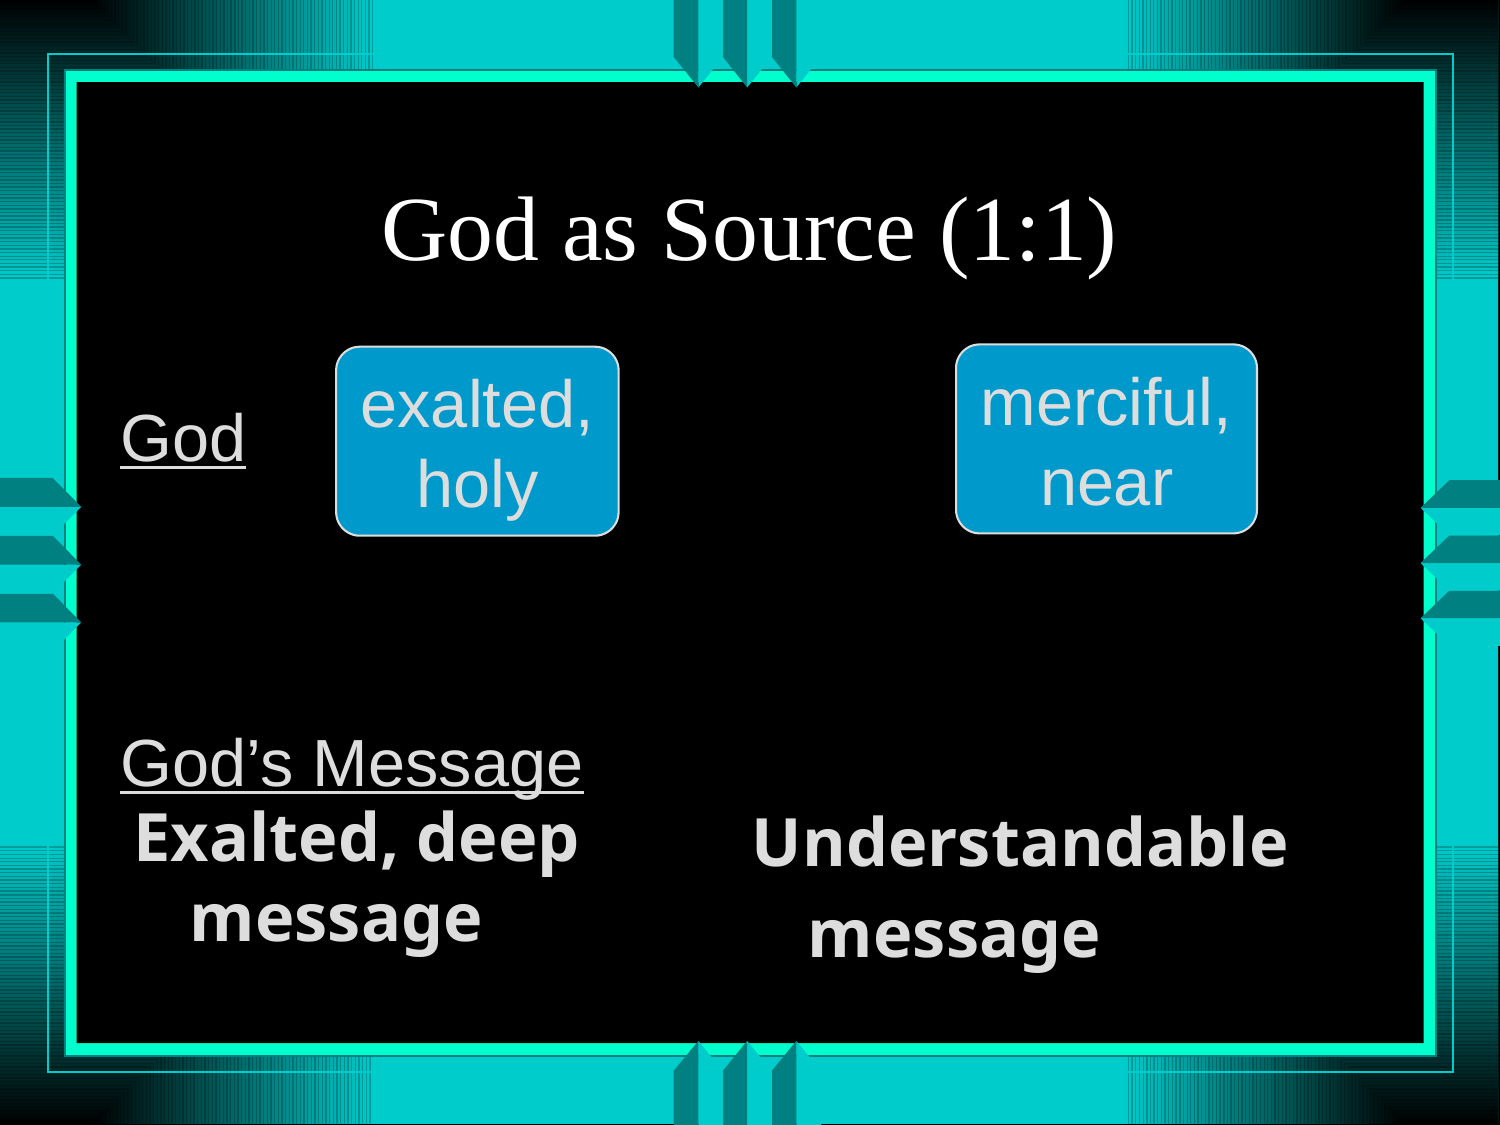

# God as Source (1:1)
merciful,
near
exalted,
holy
God
God’s Message
Understandable message
Exalted, deep message